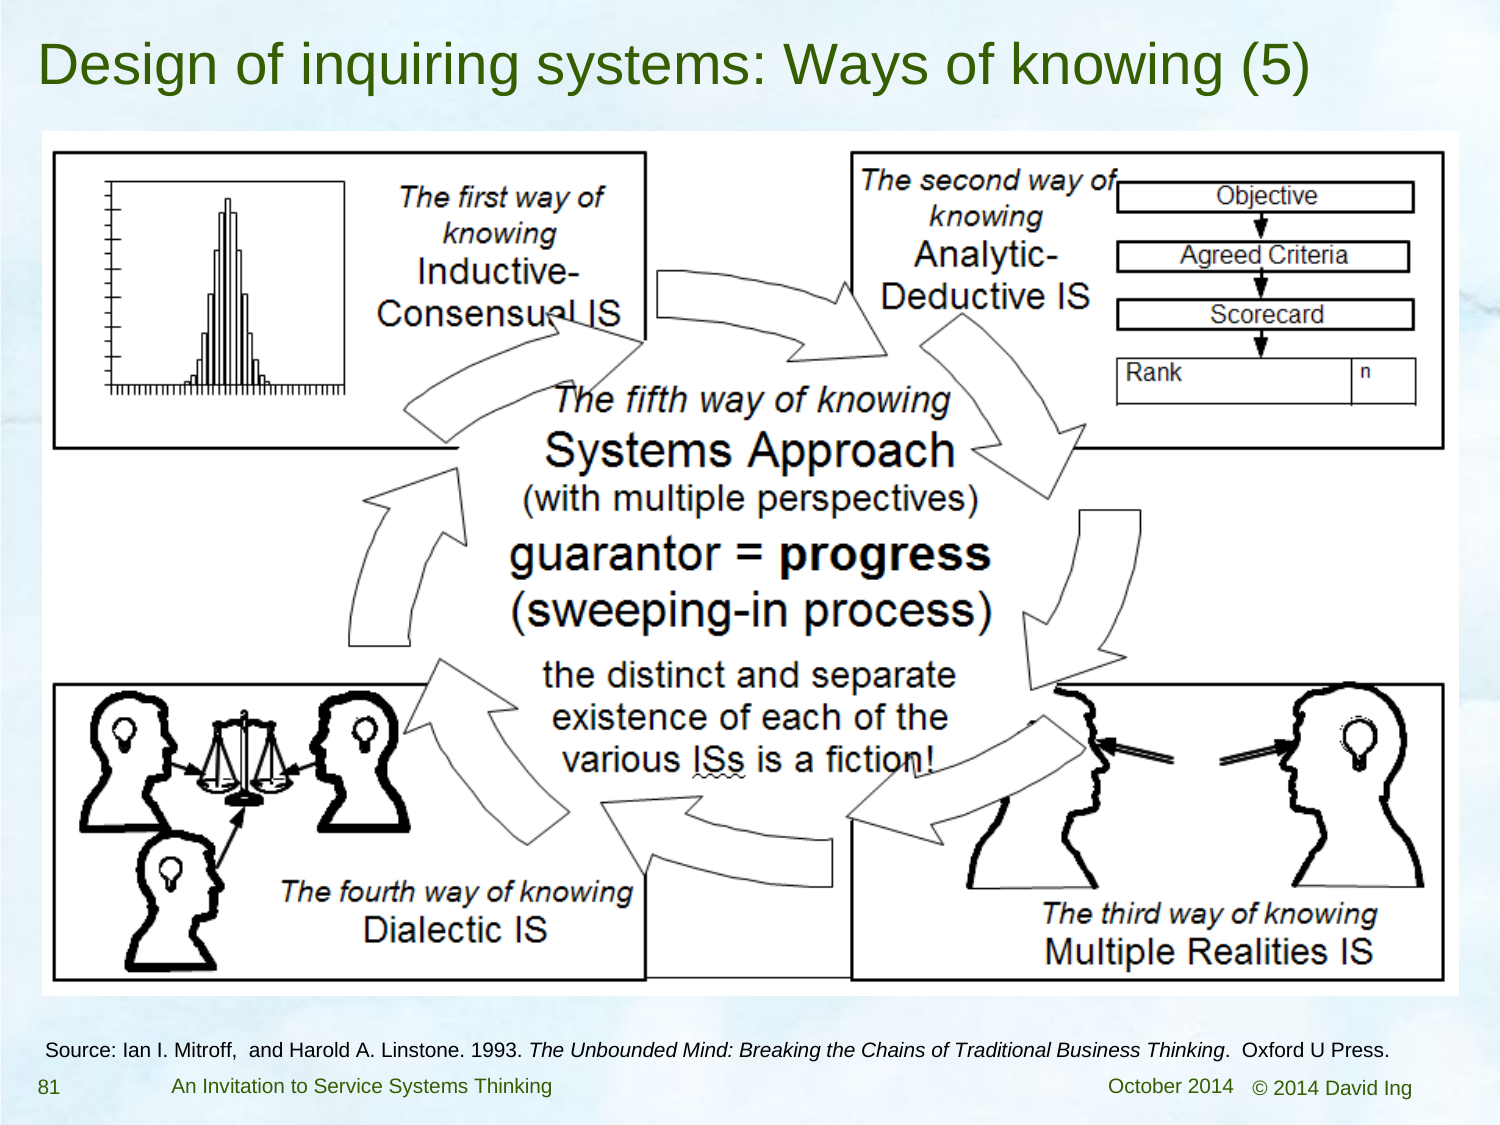

# Design of inquiring systems: Ways of knowing (5)
Source: Ian I. Mitroff, and Harold A. Linstone. 1993. The Unbounded Mind: Breaking the Chains of Traditional Business Thinking. Oxford U Press.
-
An Invitation to Service Systems Thinking
October 2014
81